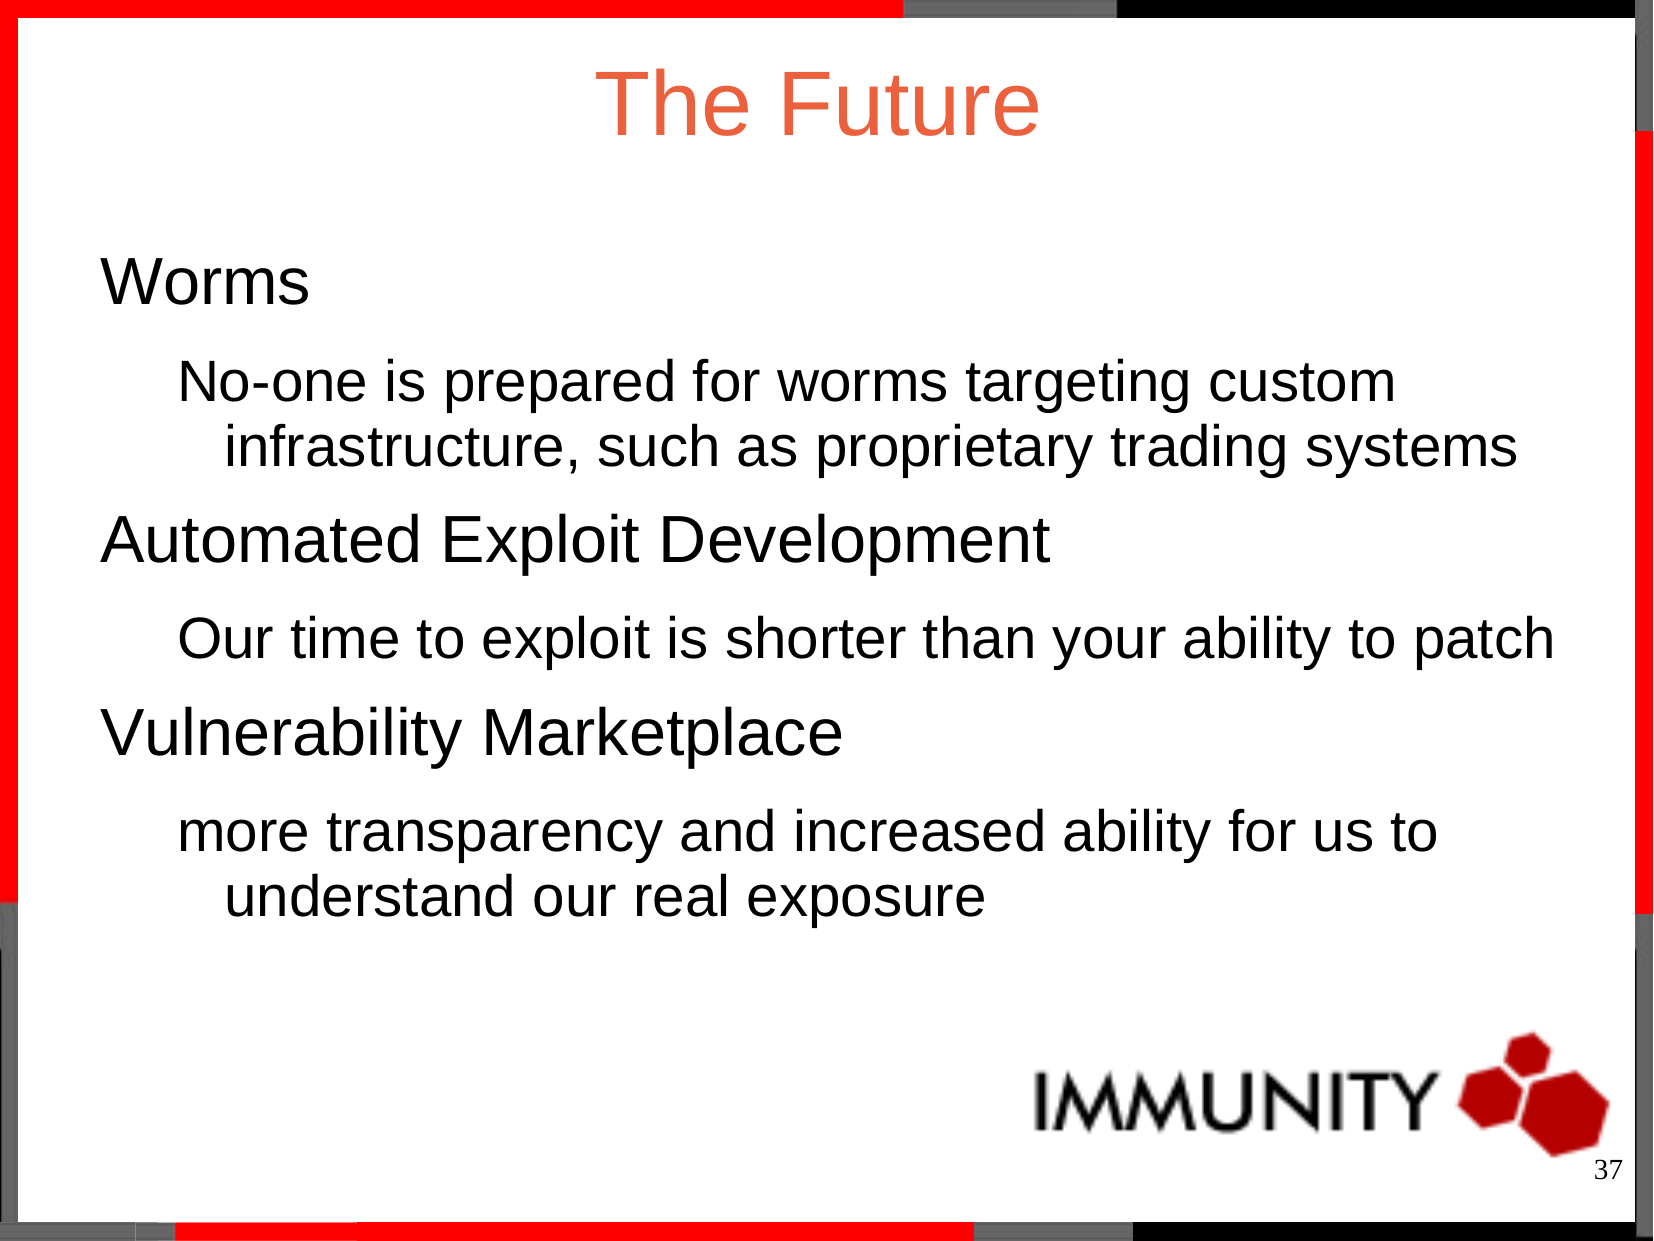

# The Future
Worms
No-one is prepared for worms targeting custom infrastructure, such as proprietary trading systems
Automated Exploit Development
Our time to exploit is shorter than your ability to patch
Vulnerability Marketplace
more transparency and increased ability for us to understand our real exposure